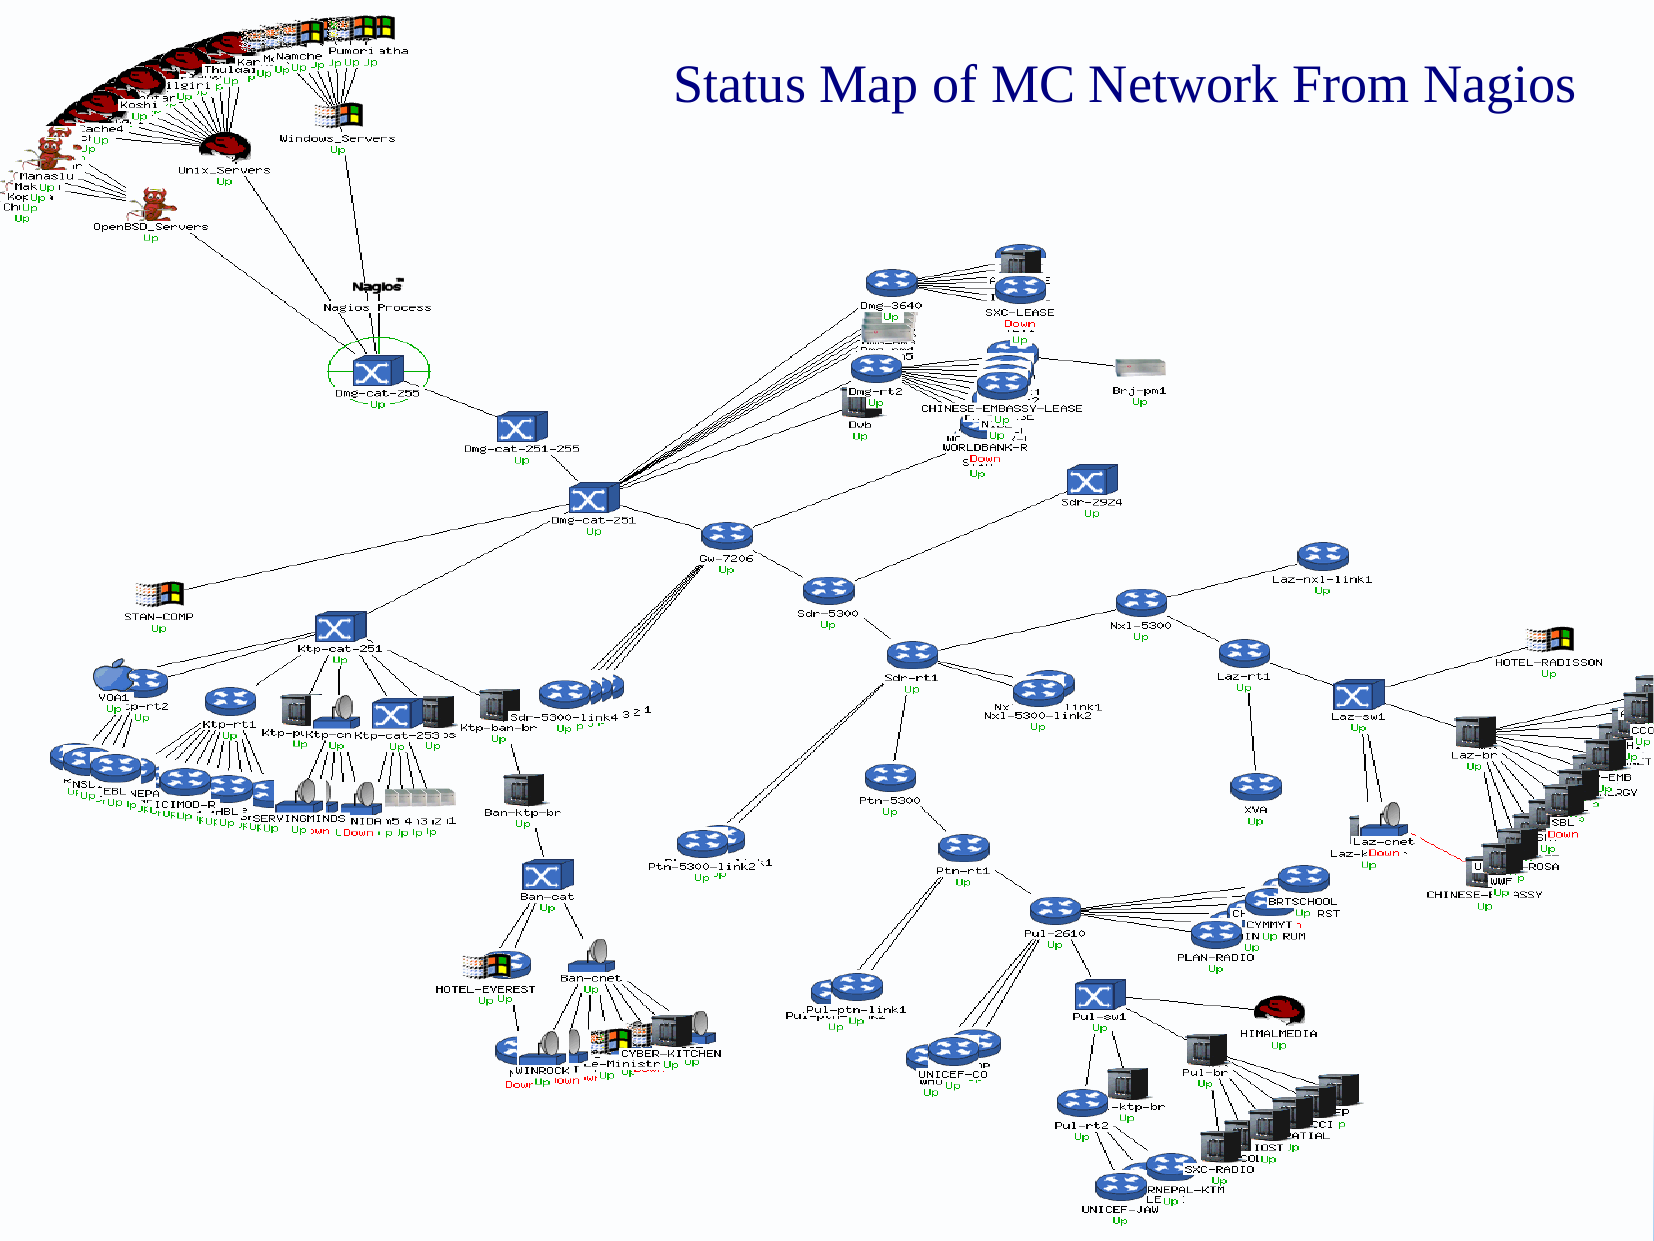

Status Map of MC Network From Nagios